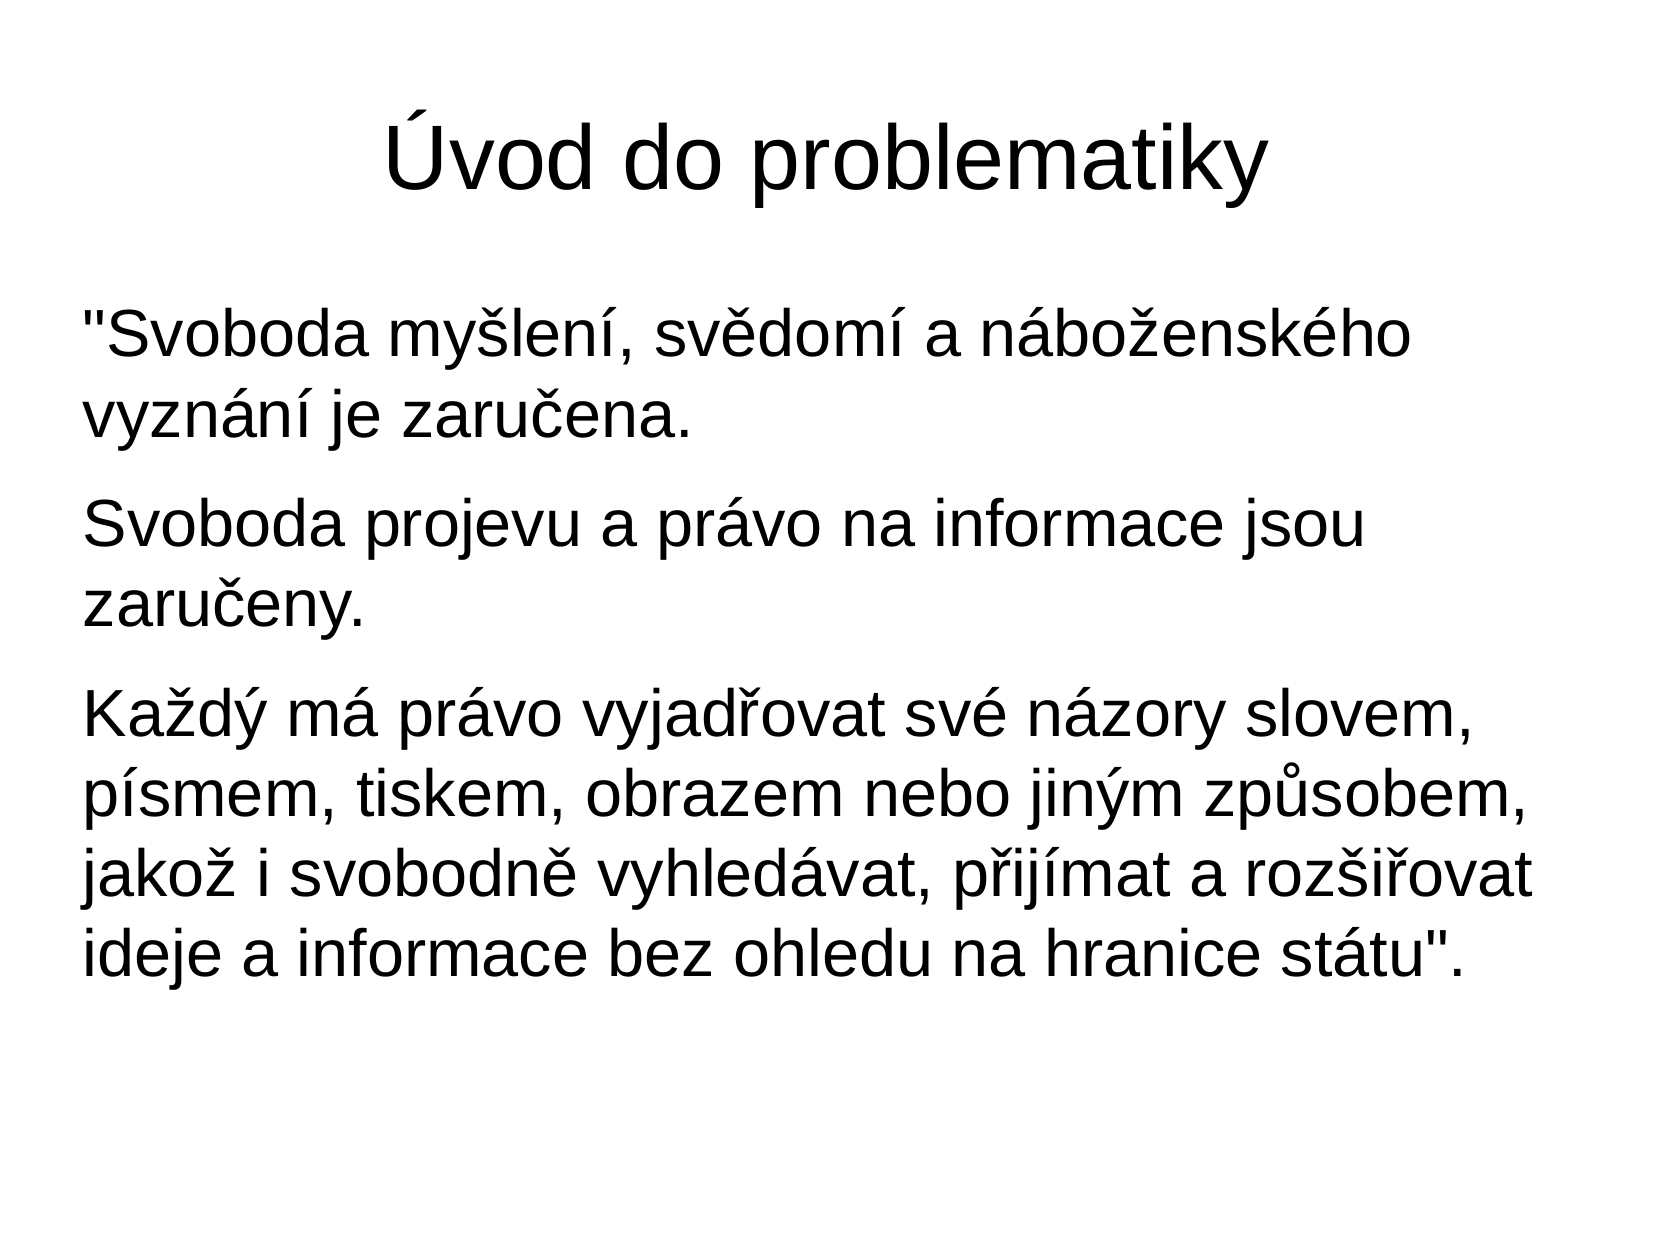

# Úvod do problematiky
"Svoboda myšlení, svědomí a náboženského vyznání je zaručena.
Svoboda projevu a právo na informace jsou zaručeny.
Každý má právo vyjadřovat své názory slovem, písmem, tiskem, obrazem nebo jiným způsobem, jakož i svobodně vyhledávat, přijímat a rozšiřovat ideje a informace bez ohledu na hranice státu".